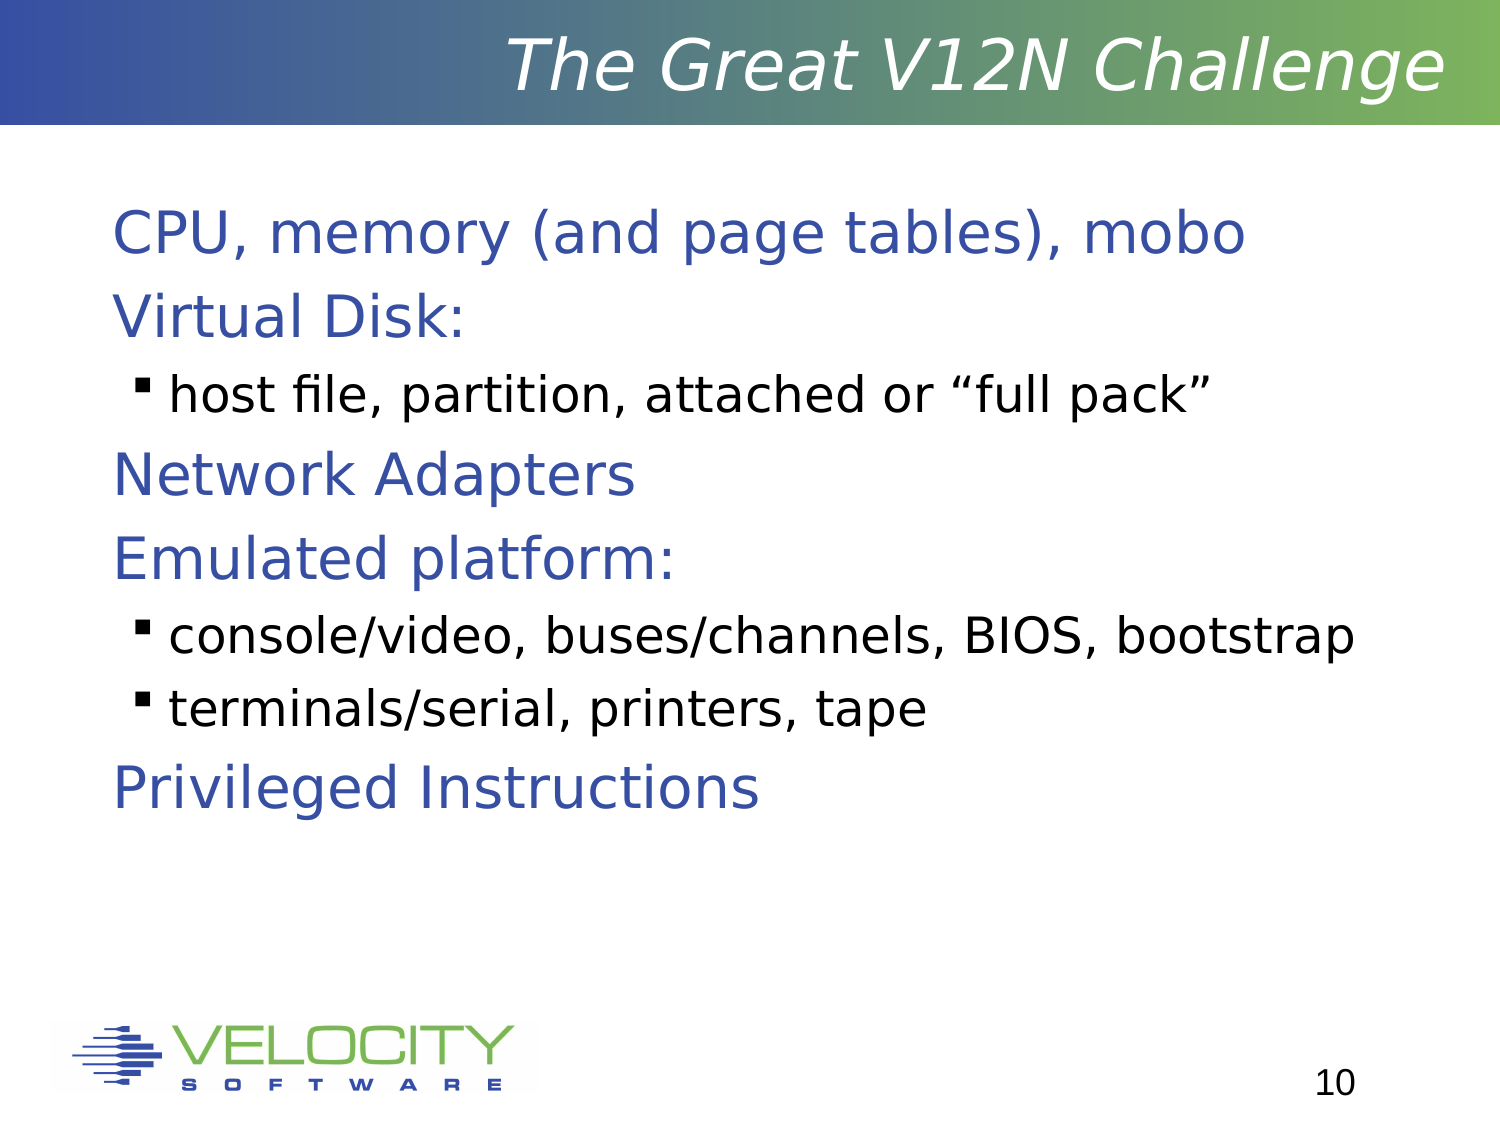

# The Great V12N Challenge
CPU, memory (and page tables), mobo
Virtual Disk:
host file, partition, attached or “full pack”
Network Adapters
Emulated platform:
console/video, buses/channels, BIOS, bootstrap
terminals/serial, printers, tape
Privileged Instructions
10